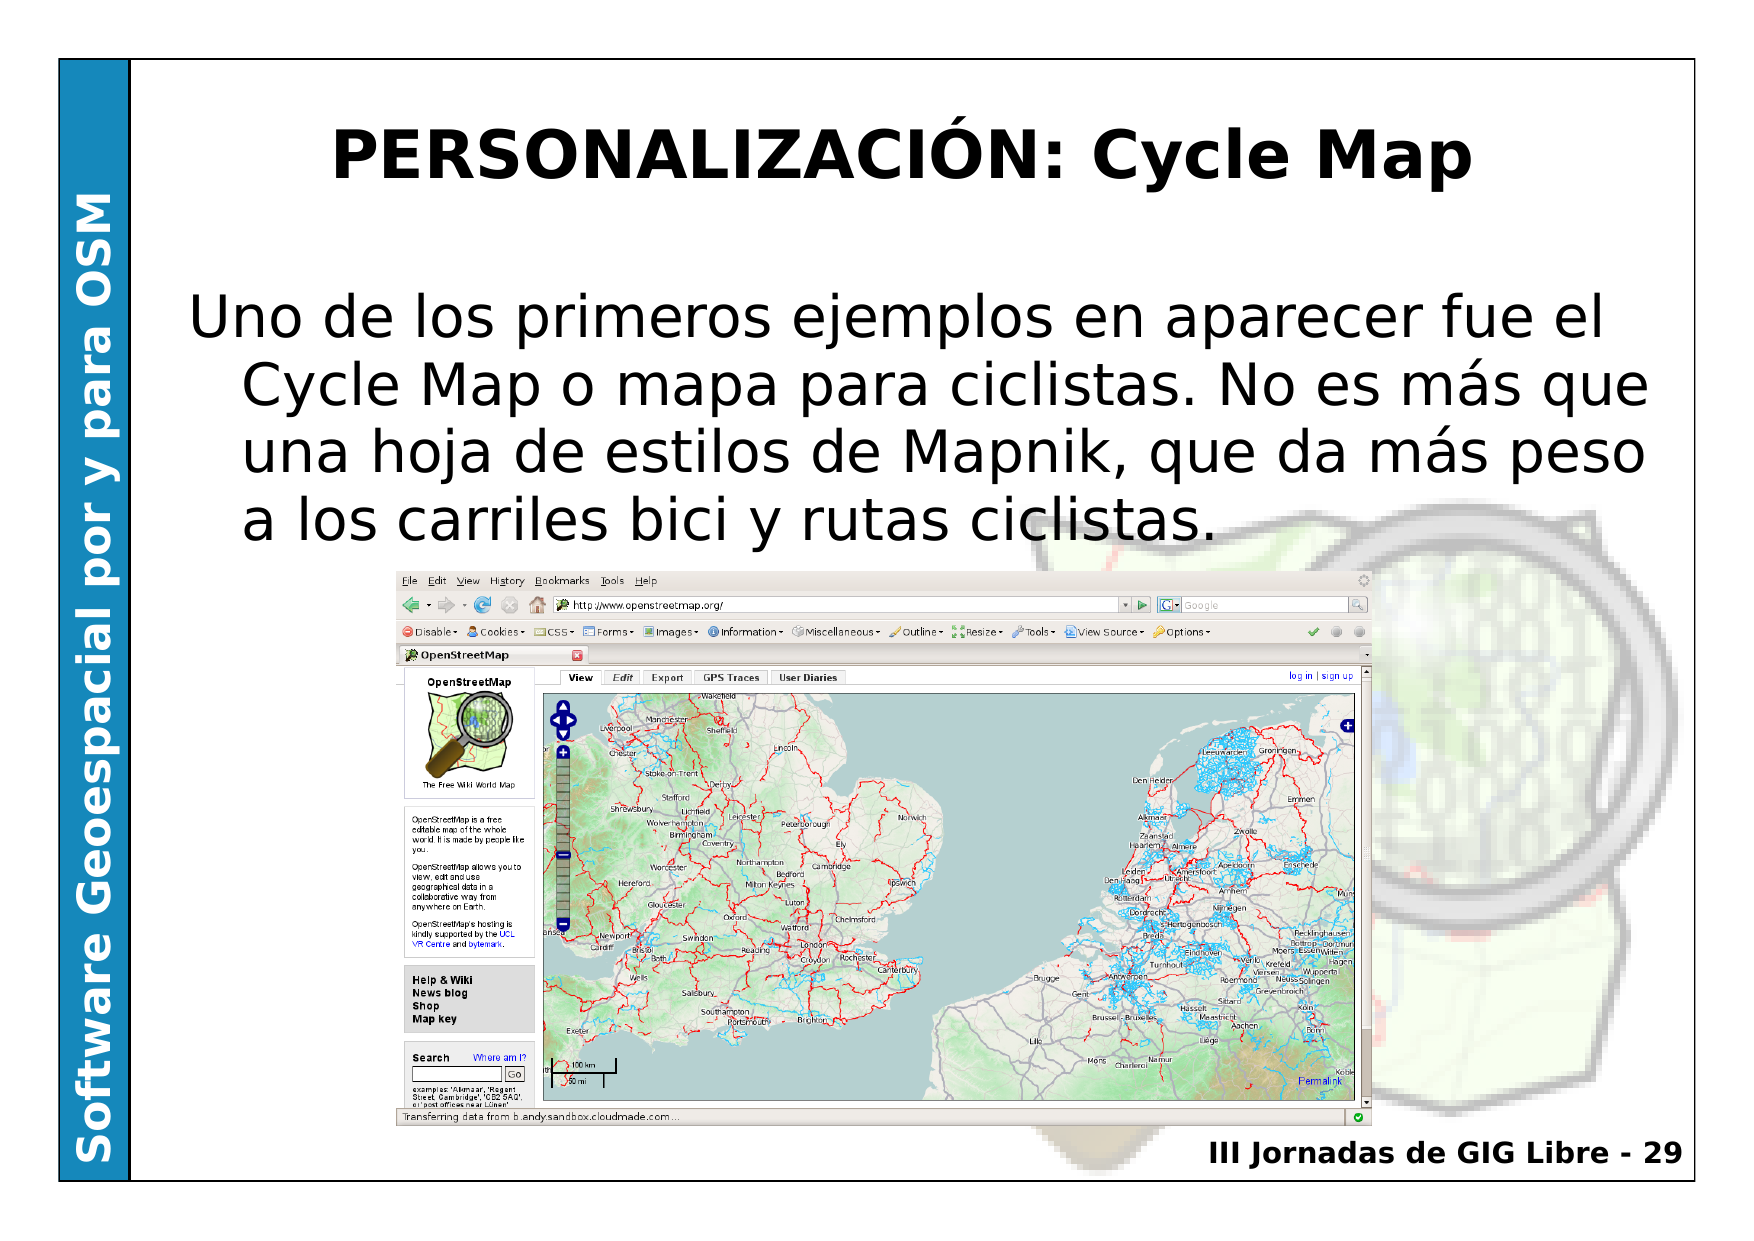

# PERSONALIZACIÓN: Cycle Map
Uno de los primeros ejemplos en aparecer fue el Cycle Map o mapa para ciclistas. No es más que una hoja de estilos de Mapnik, que da más peso a los carriles bici y rutas ciclistas.
29